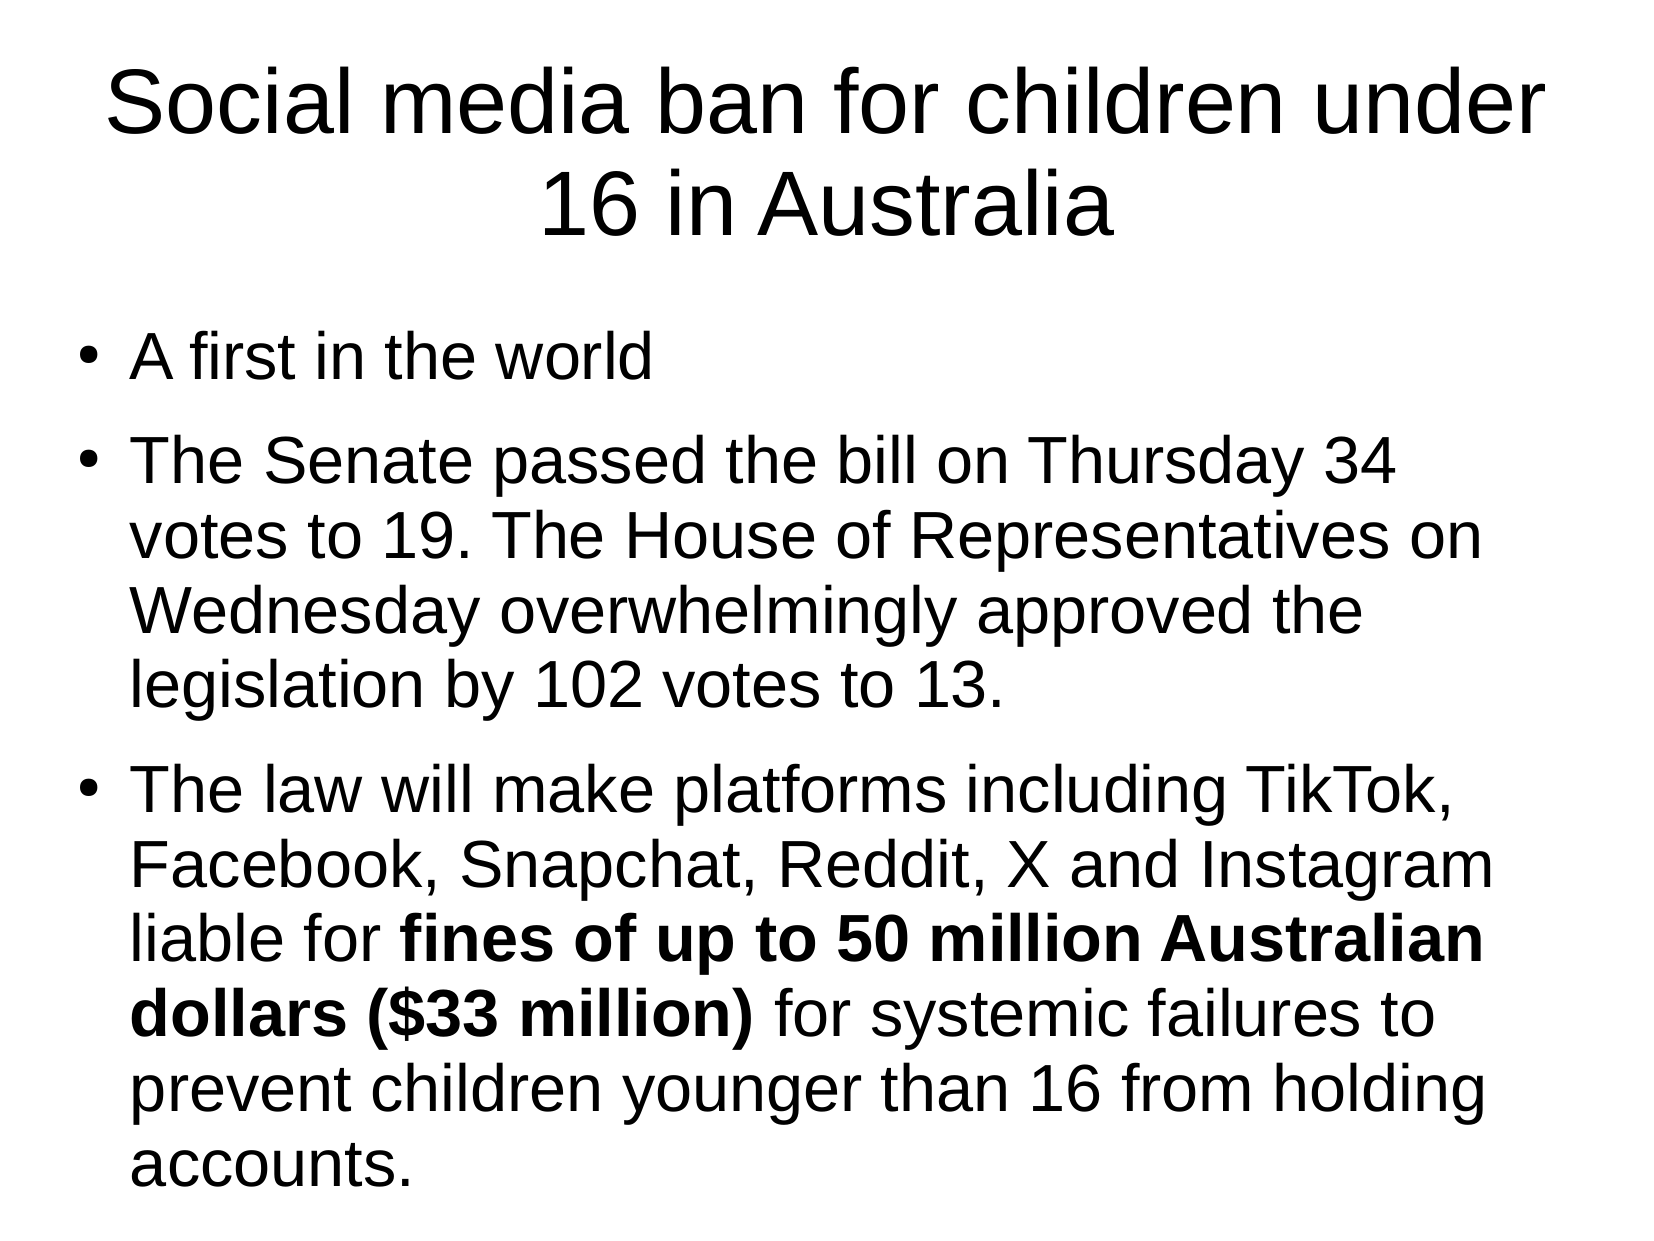

# Social media ban for children under 16 in Australia
A first in the world
The Senate passed the bill on Thursday 34 votes to 19. The House of Representatives on Wednesday overwhelmingly approved the legislation by 102 votes to 13.
The law will make platforms including TikTok, Facebook, Snapchat, Reddit, X and Instagram liable for fines of up to 50 million Australian dollars ($33 million) for systemic failures to prevent children younger than 16 from holding accounts.